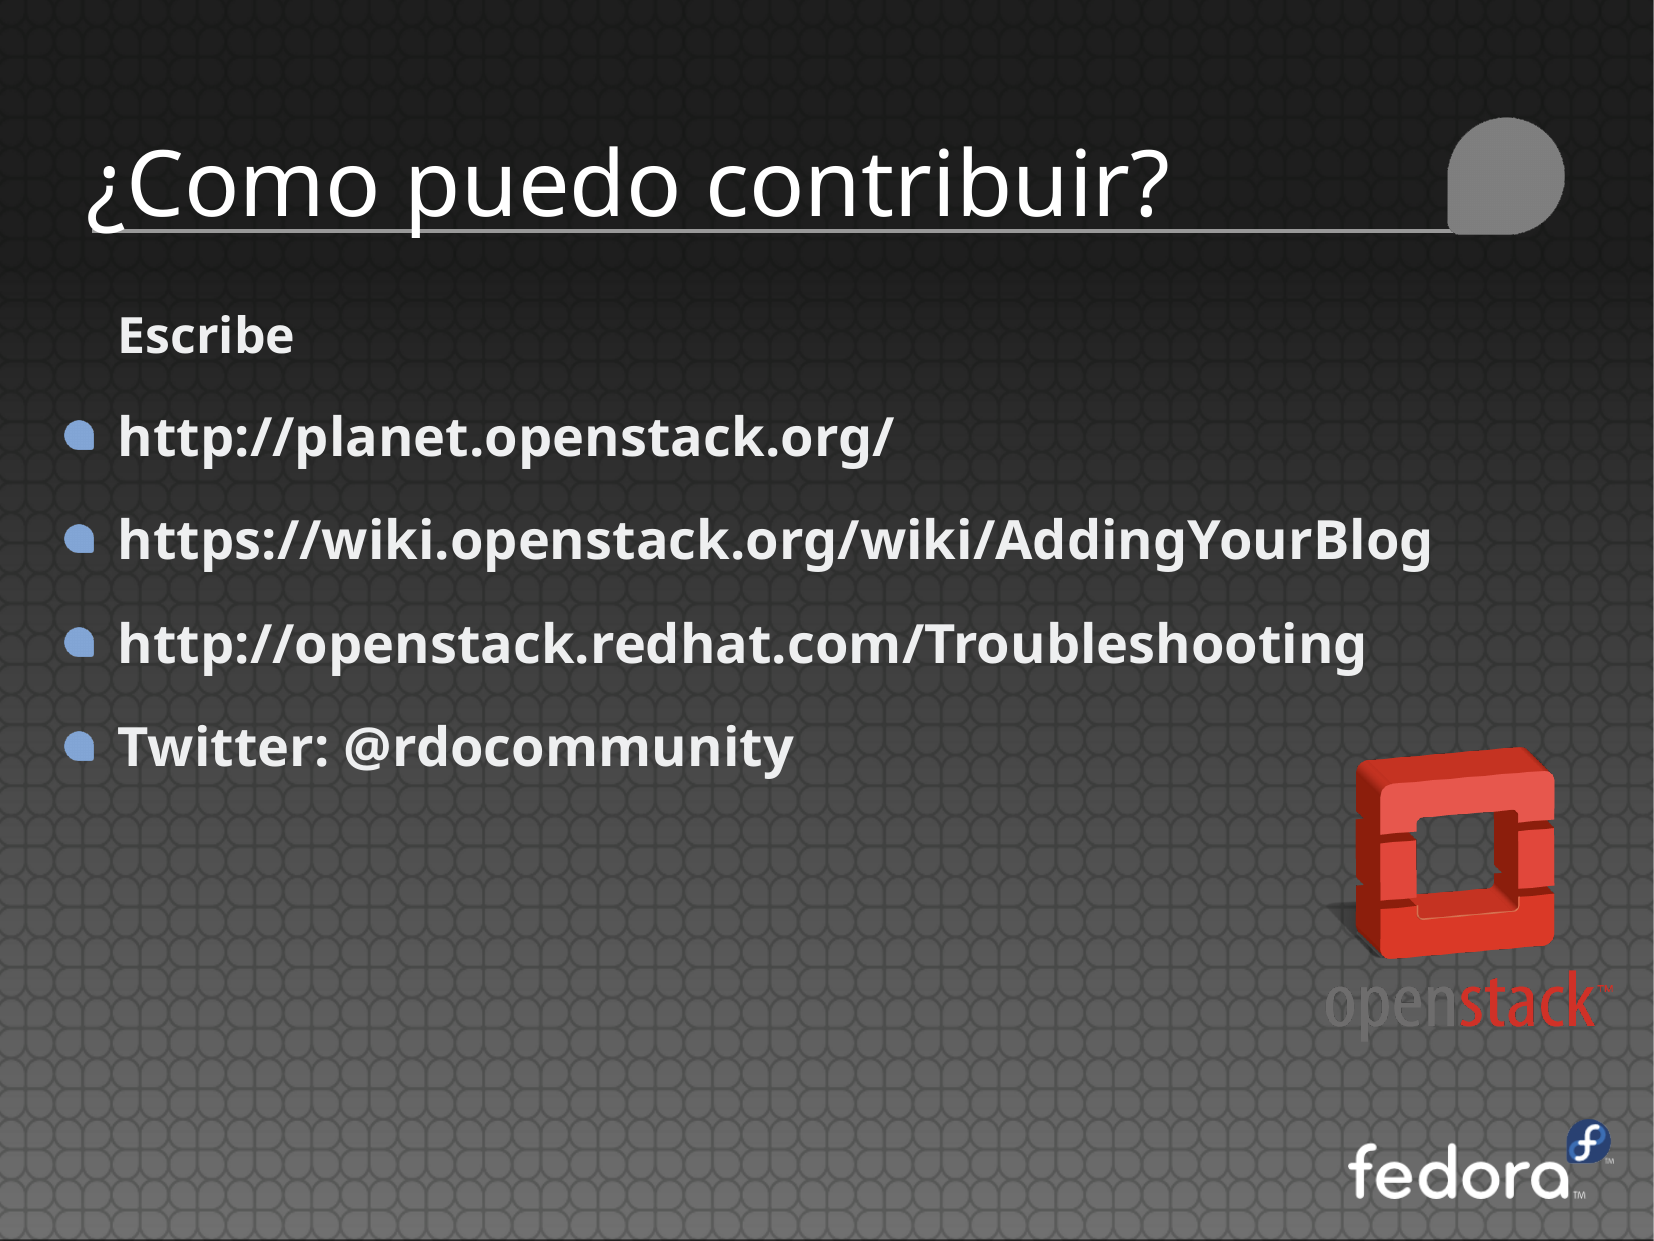

# ¿Como puedo contribuir?
Escribe
http://planet.openstack.org/
https://wiki.openstack.org/wiki/AddingYourBlog
http://openstack.redhat.com/Troubleshooting
Twitter: @rdocommunity